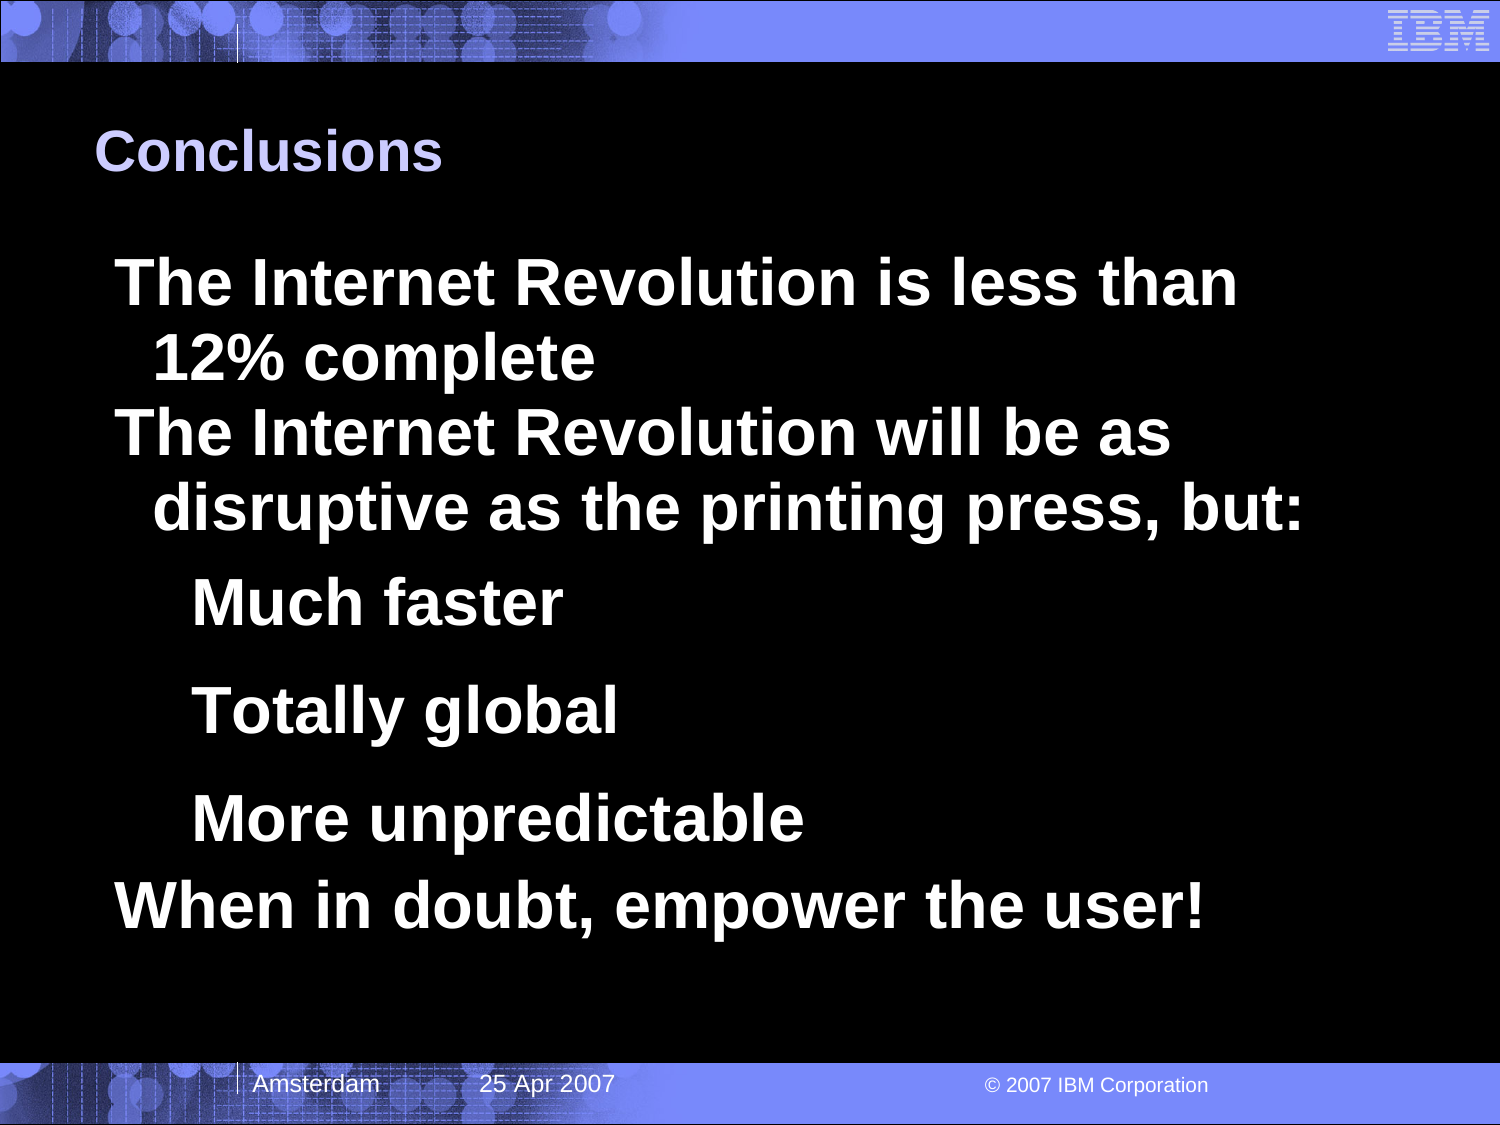

# Conclusions
The Internet Revolution is less than 12% complete
The Internet Revolution will be as disruptive as the printing press, but:
Much faster
Totally global
More unpredictable
When in doubt, empower the user!